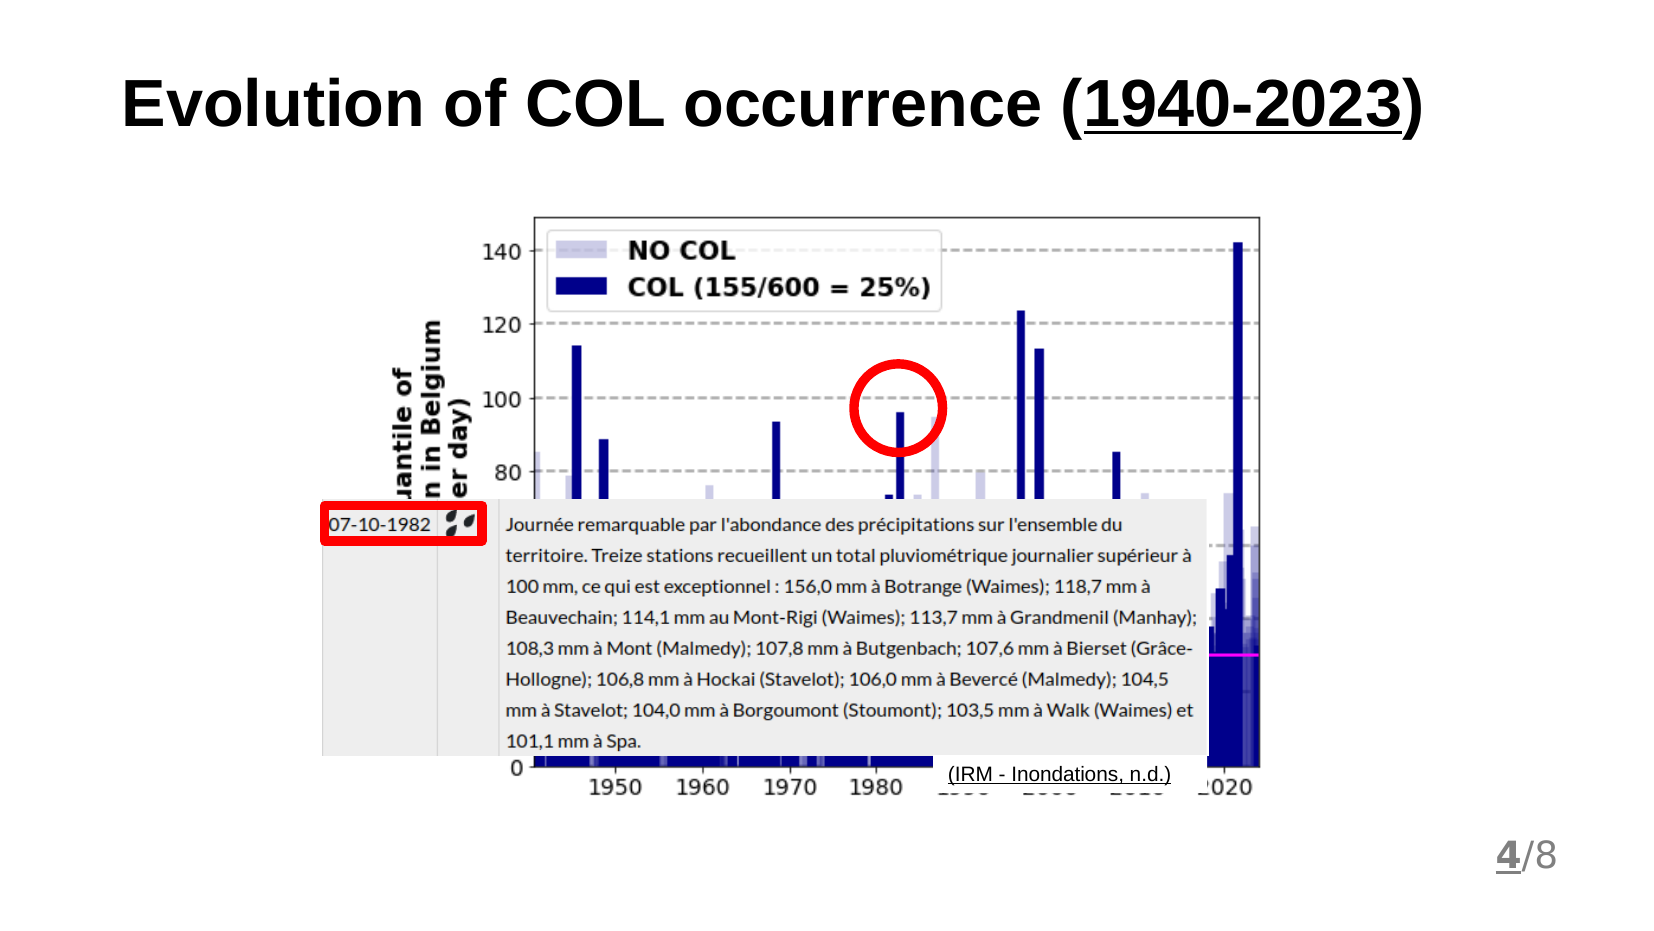

Evolution of COL occurrence (1940-2023)
(IRM - Inondations, n.d.)
4/8